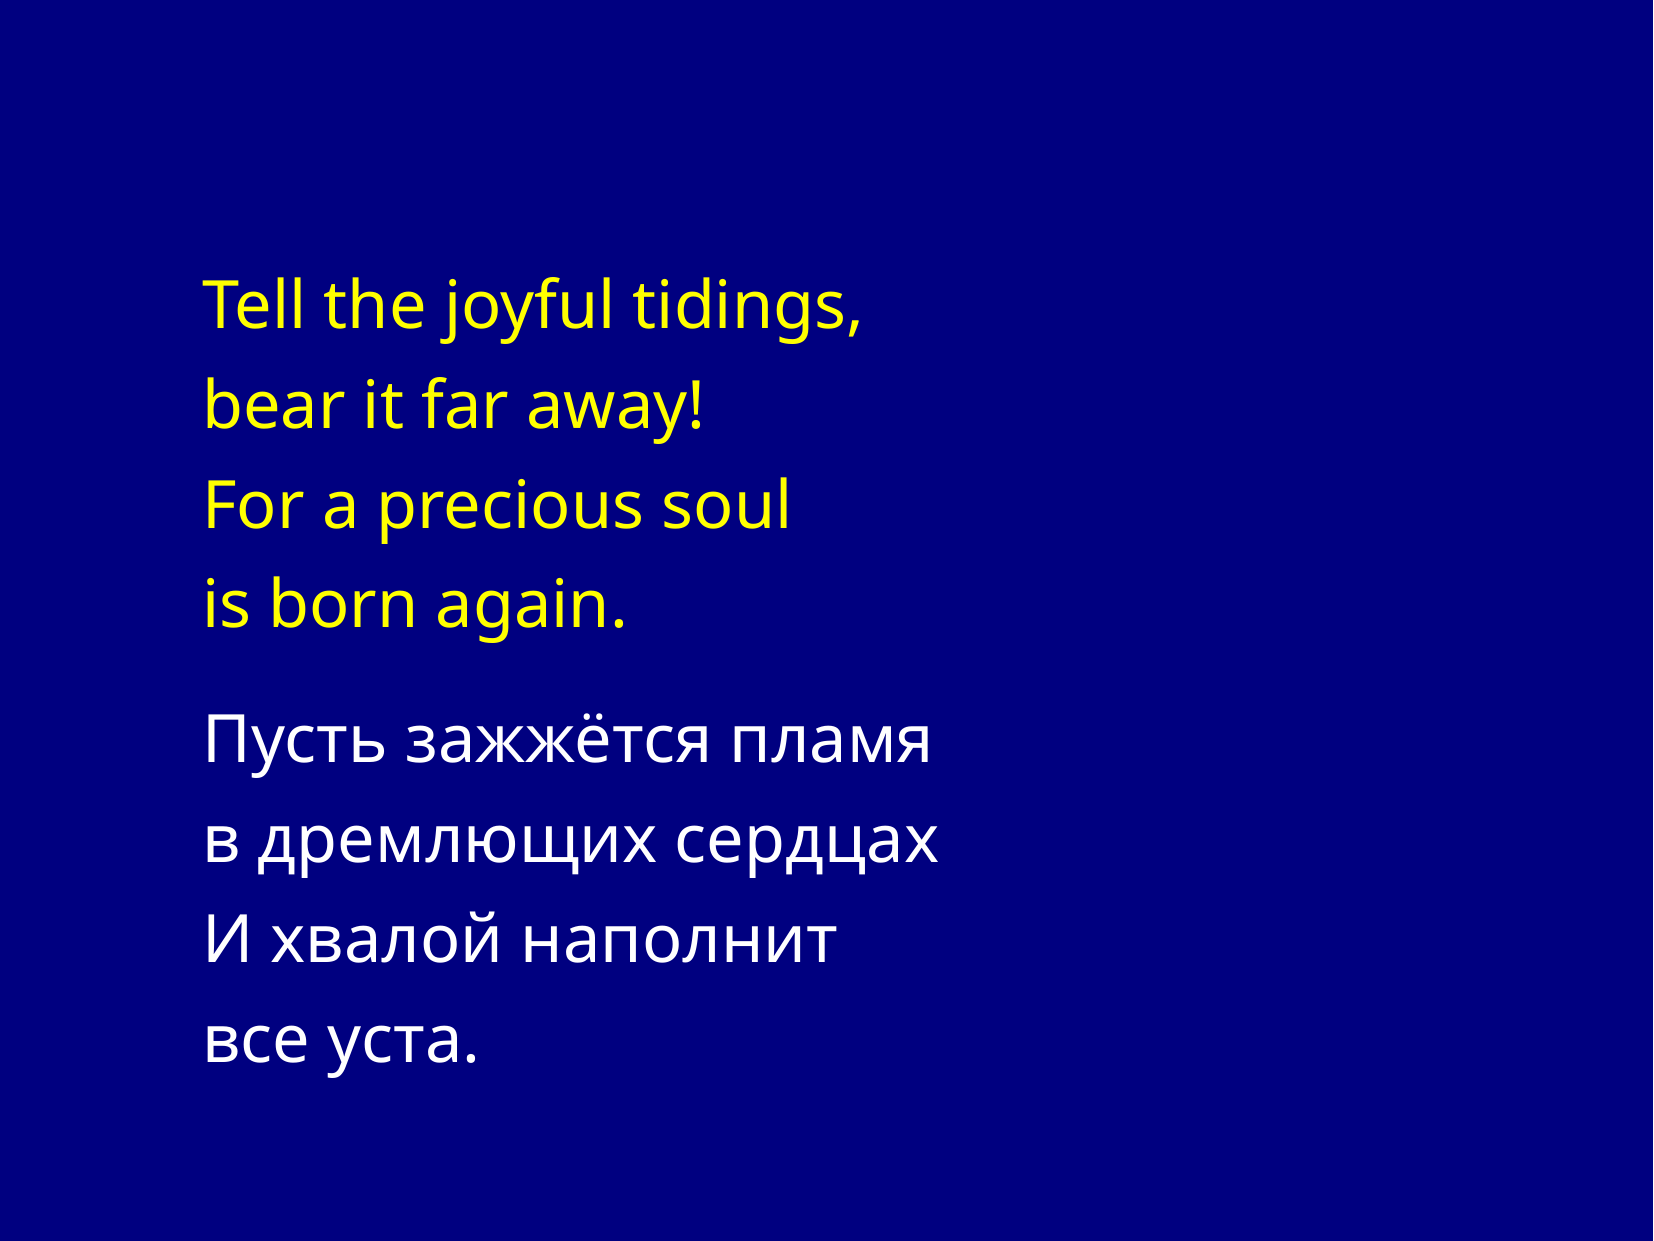

Tell the joyful tidings,
	bear it far away!
	For a precious soul
	is born again.
	Пусть зажжётся пламя
	в дремлющих сердцах
	И хвалой наполнит
	все уста.